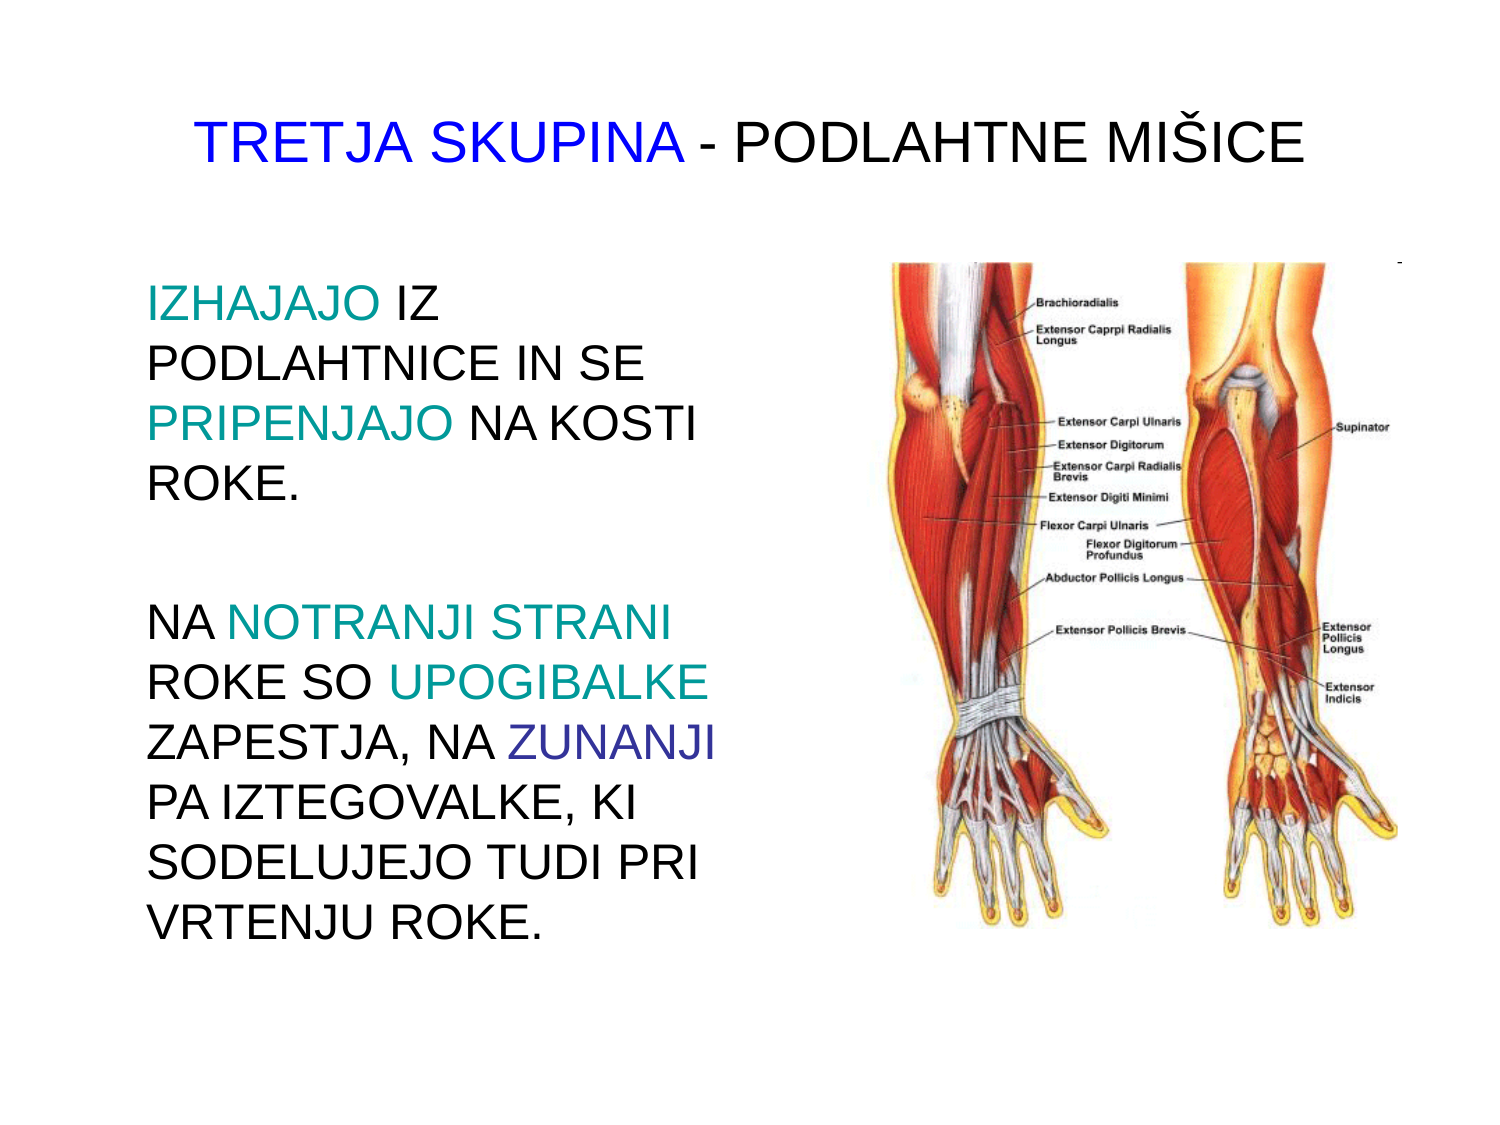

# TRETJA SKUPINA - PODLAHTNE MIŠICE
 IZHAJAJO IZ PODLAHTNICE IN SE PRIPENJAJO NA KOSTI ROKE.
 NA NOTRANJI STRANI ROKE SO UPOGIBALKE ZAPESTJA, NA ZUNANJI PA IZTEGOVALKE, KI SODELUJEJO TUDI PRI VRTENJU ROKE.